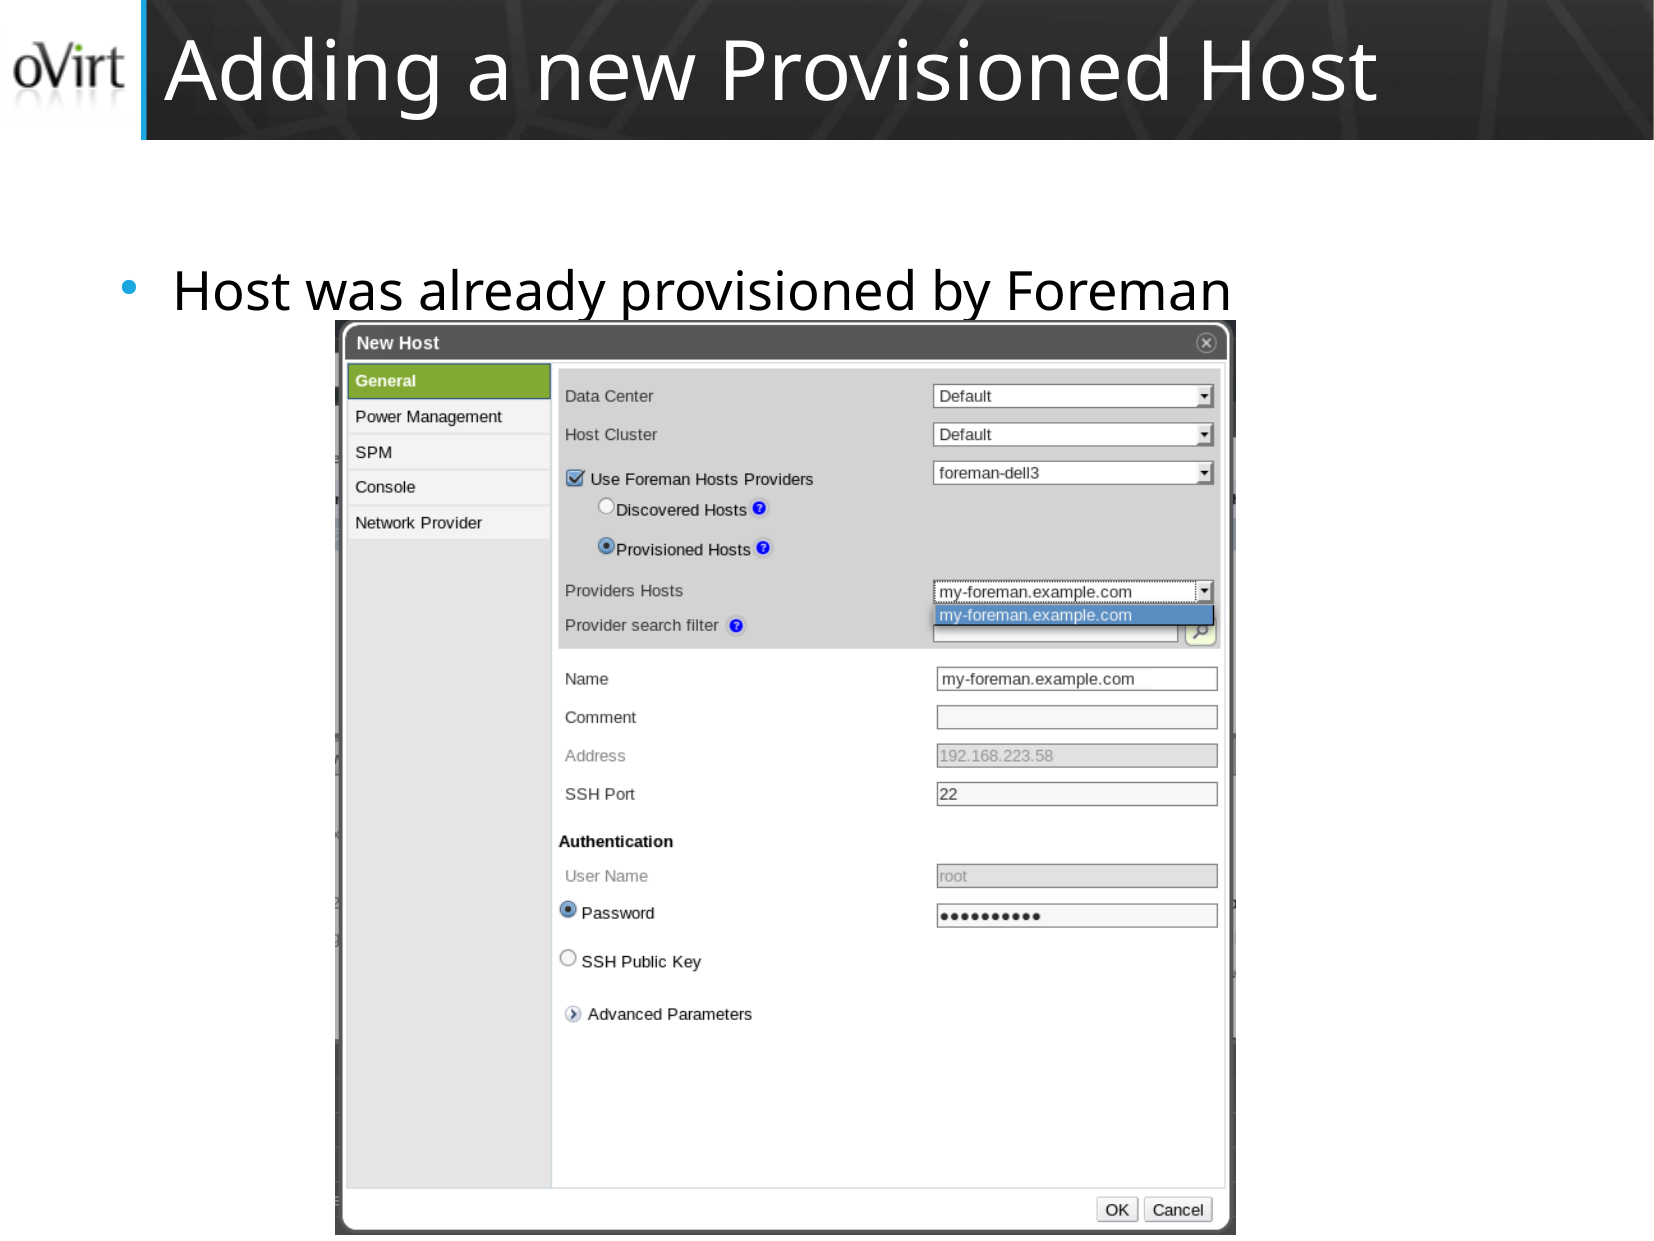

# Adding a new Provisioned Host
Host was already provisioned by Foreman